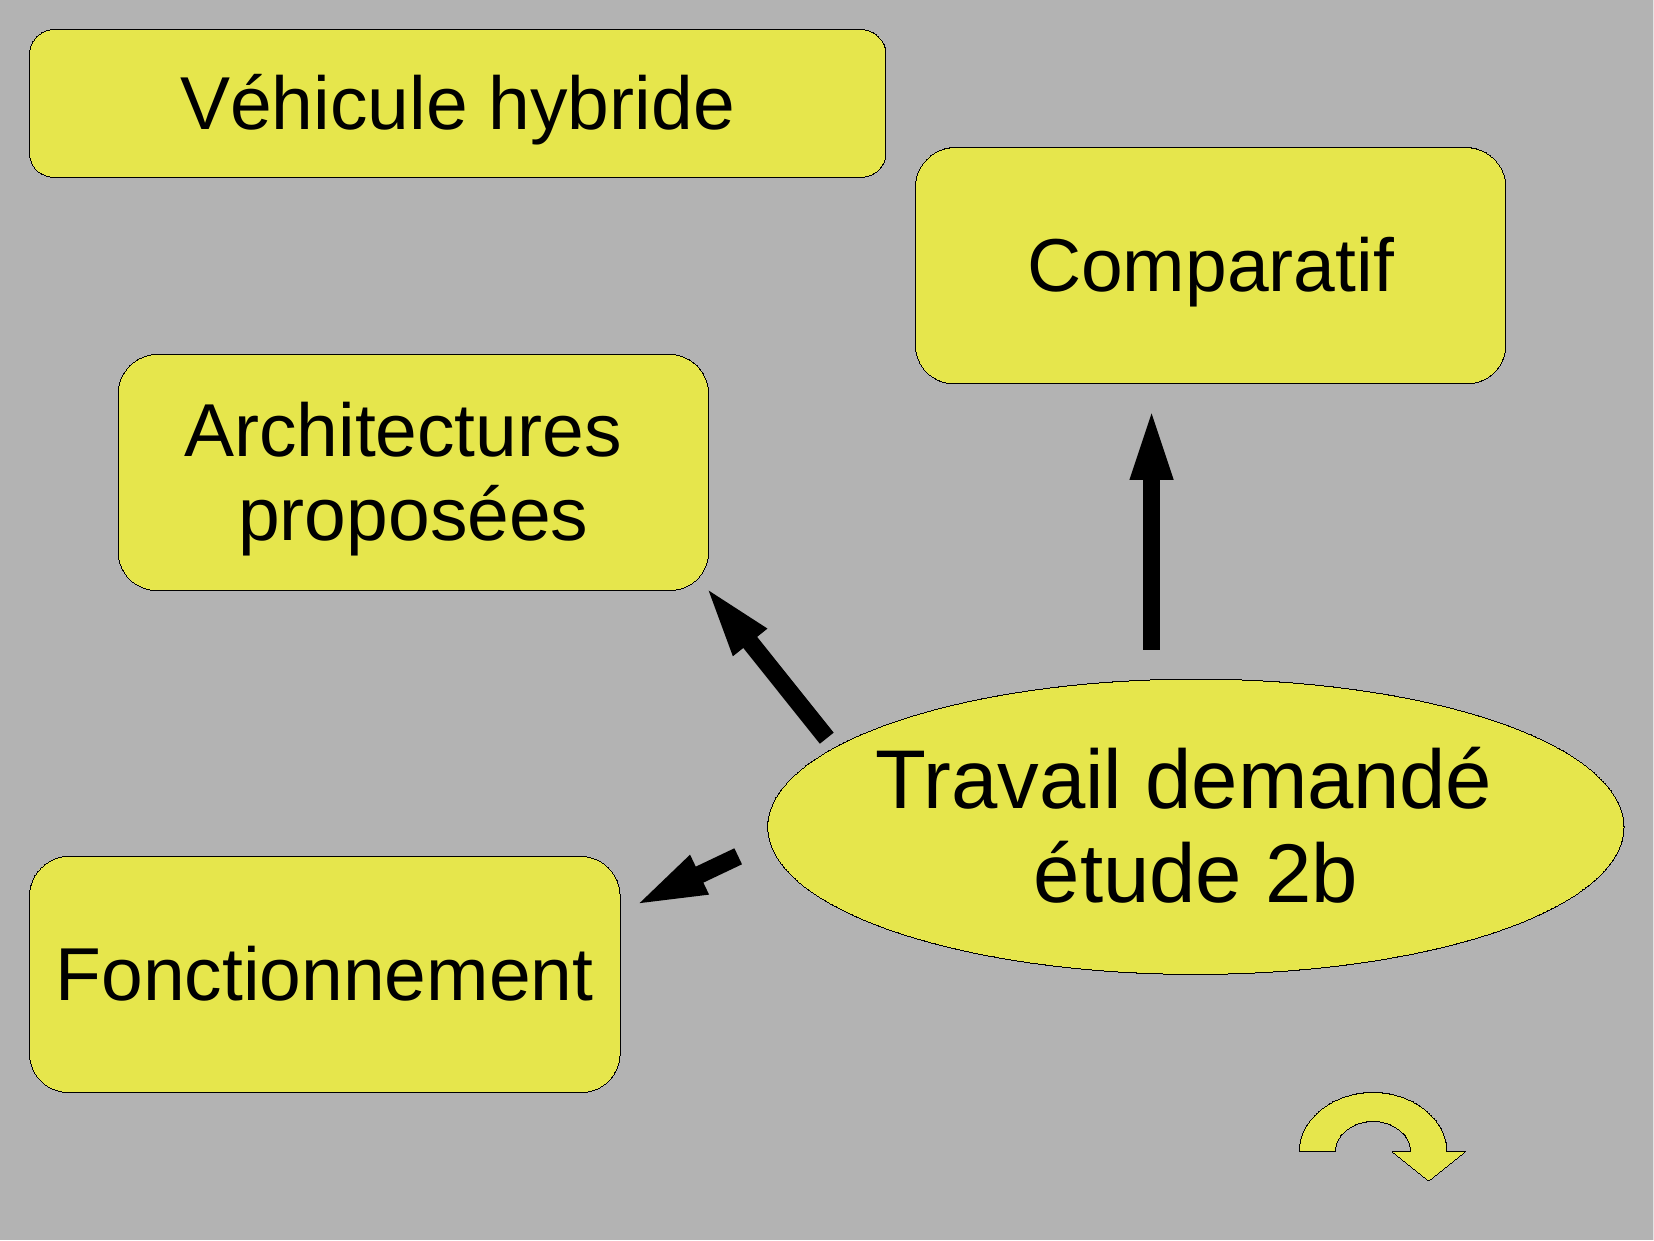

Véhicule hybride
Comparatif
Architectures
proposées
Travail demandé
étude 2b
Fonctionnement